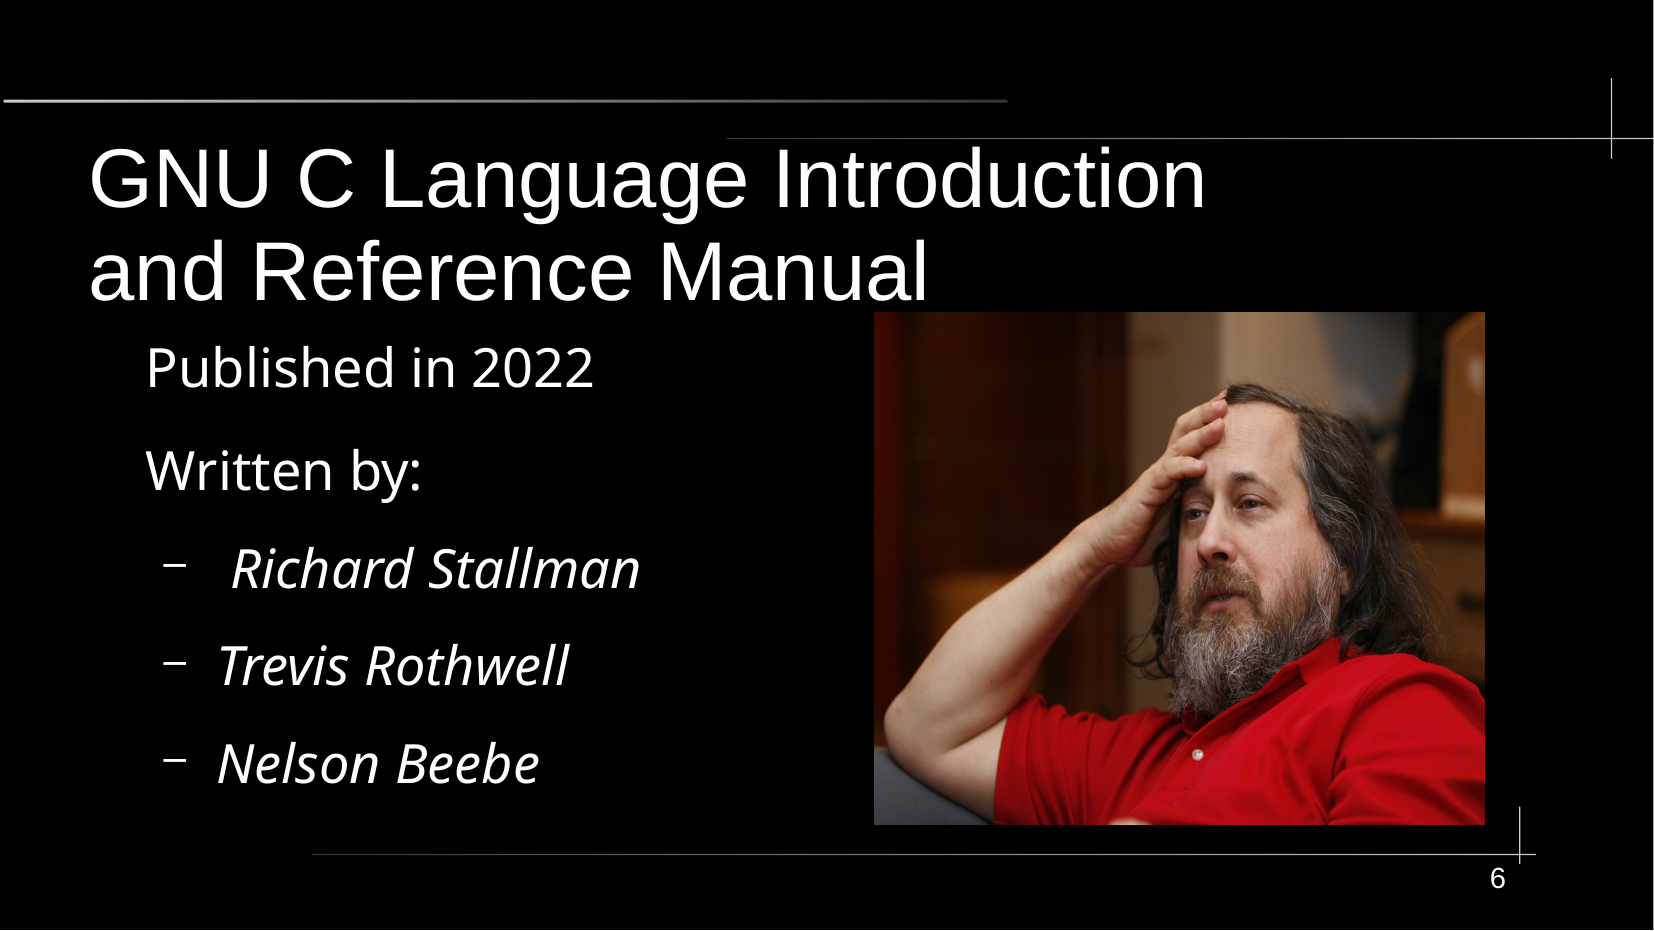

# GNU C Language Introduction and Reference Manual
Published in 2022
Written by:
 Richard Stallman
Trevis Rothwell
Nelson Beebe
6